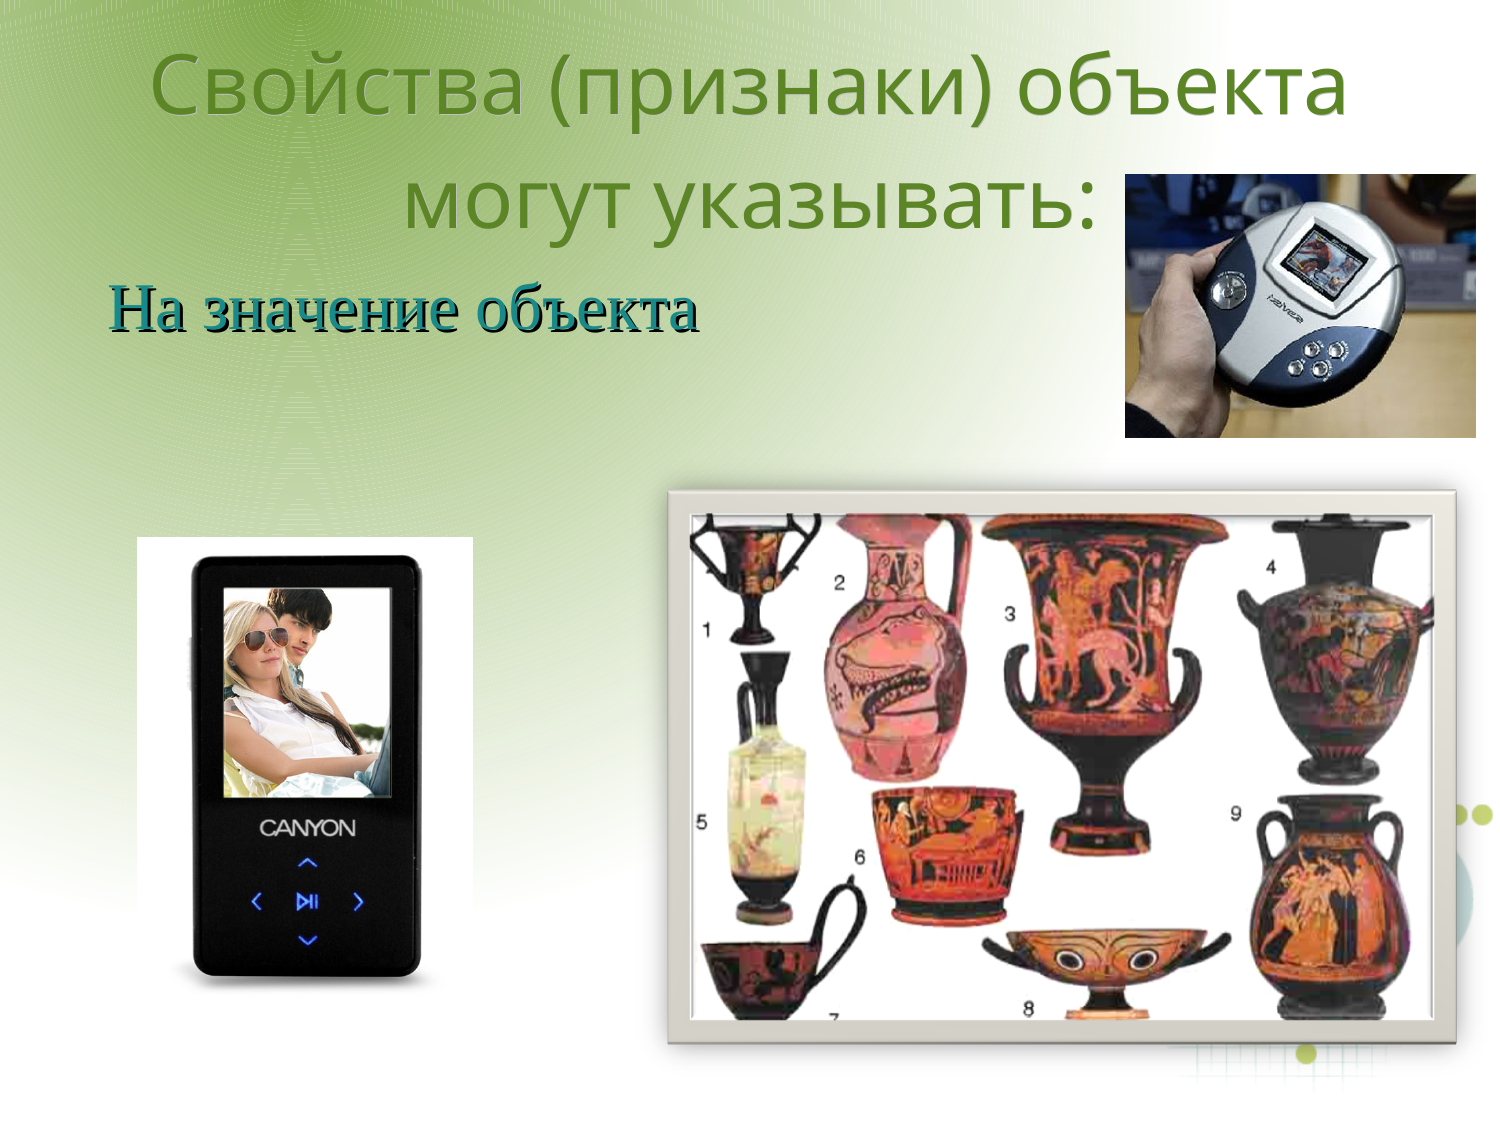

# Свойства (признаки) объекта могут указывать:
На значение объекта